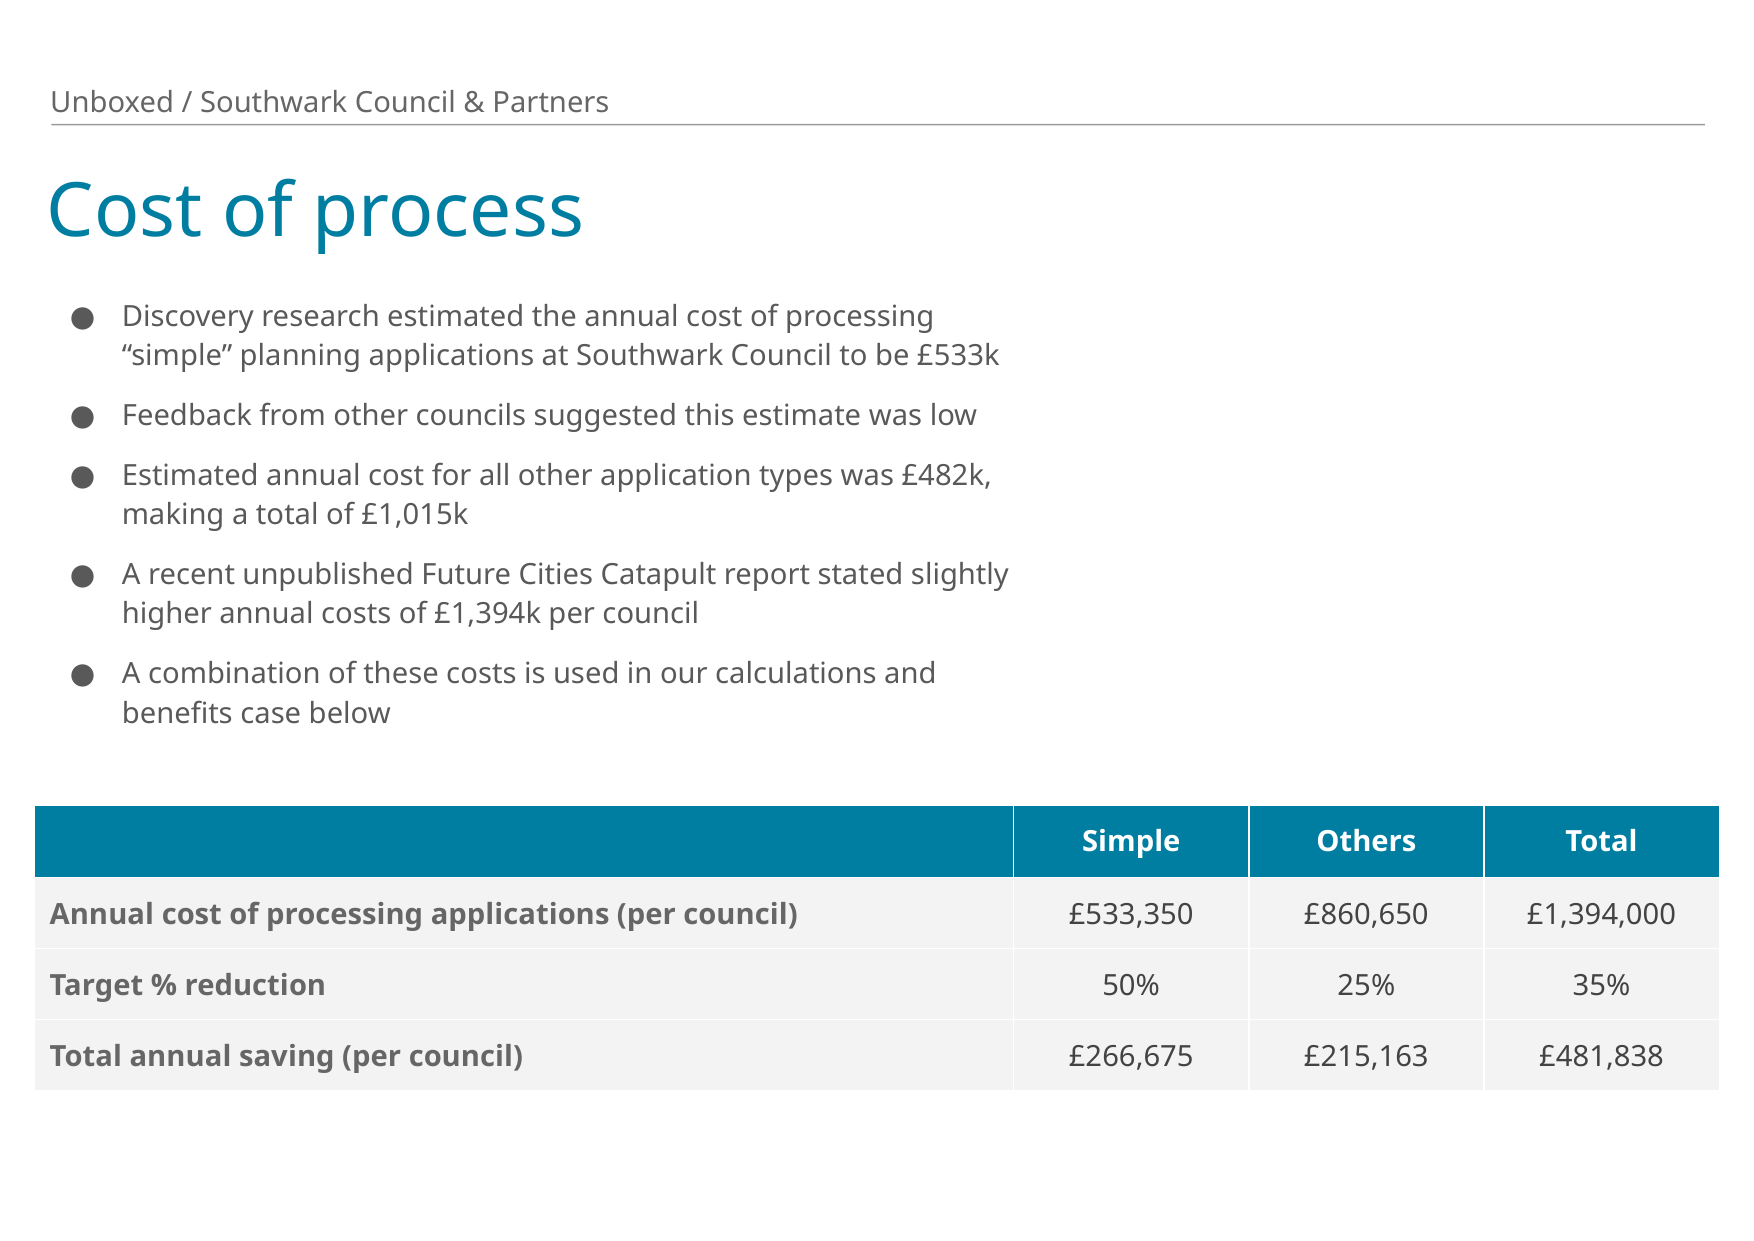

Unboxed / Southwark Council & Partners
Cost of process
Discovery research estimated the annual cost of processing “simple” planning applications at Southwark Council to be £533k
Feedback from other councils suggested this estimate was low
Estimated annual cost for all other application types was £482k, making a total of £1,015k
A recent unpublished Future Cities Catapult report stated slightly higher annual costs of £1,394k per council
A combination of these costs is used in our calculations and benefits case below
| | Simple | Others | Total |
| --- | --- | --- | --- |
| Annual cost of processing applications (per council) | £533,350 | £860,650 | £1,394,000 |
| Target % reduction | 50% | 25% | 35% |
| Total annual saving (per council) | £266,675 | £215,163 | £481,838 |